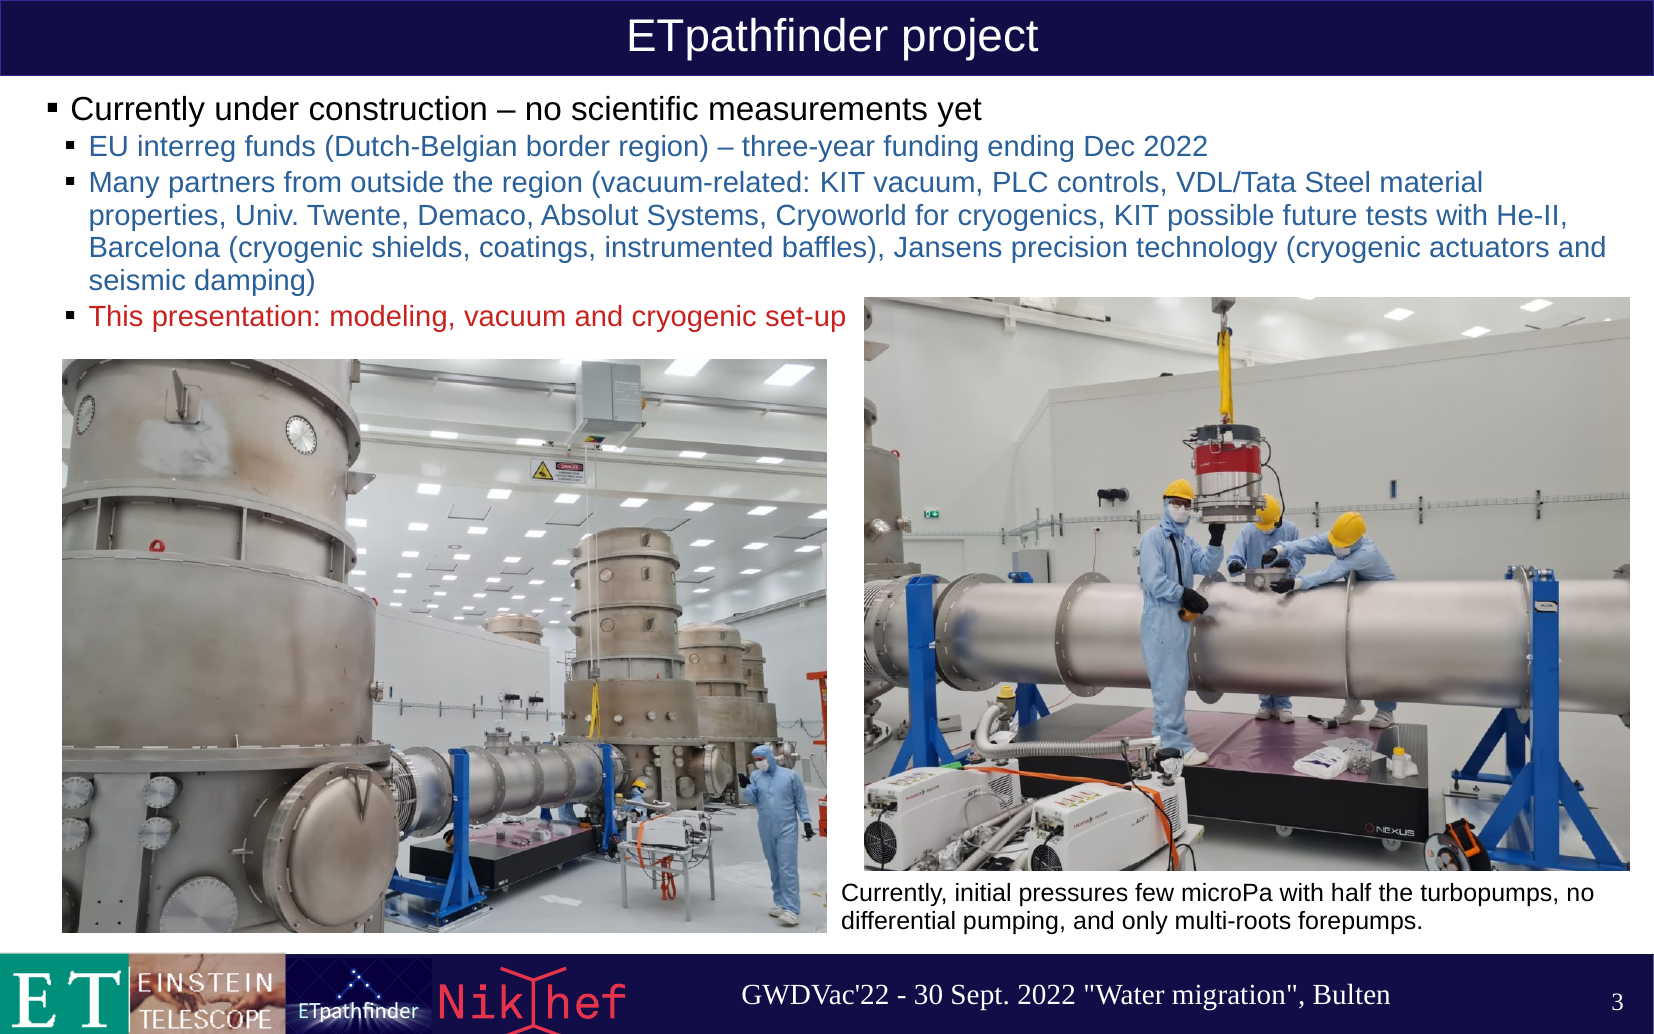

# ETpathfinder project
Currently under construction – no scientific measurements yet
EU interreg funds (Dutch-Belgian border region) – three-year funding ending Dec 2022
Many partners from outside the region (vacuum-related: KIT vacuum, PLC controls, VDL/Tata Steel material properties, Univ. Twente, Demaco, Absolut Systems, Cryoworld for cryogenics, KIT possible future tests with He-II, Barcelona (cryogenic shields, coatings, instrumented baffles), Jansens precision technology (cryogenic actuators and seismic damping)
This presentation: modeling, vacuum and cryogenic set-up
Currently, initial pressures few microPa with half the turbopumps, no differential pumping, and only multi-roots forepumps.
GWDVac'22 - 30 Sept. 2022 "Water migration", Bulten
3